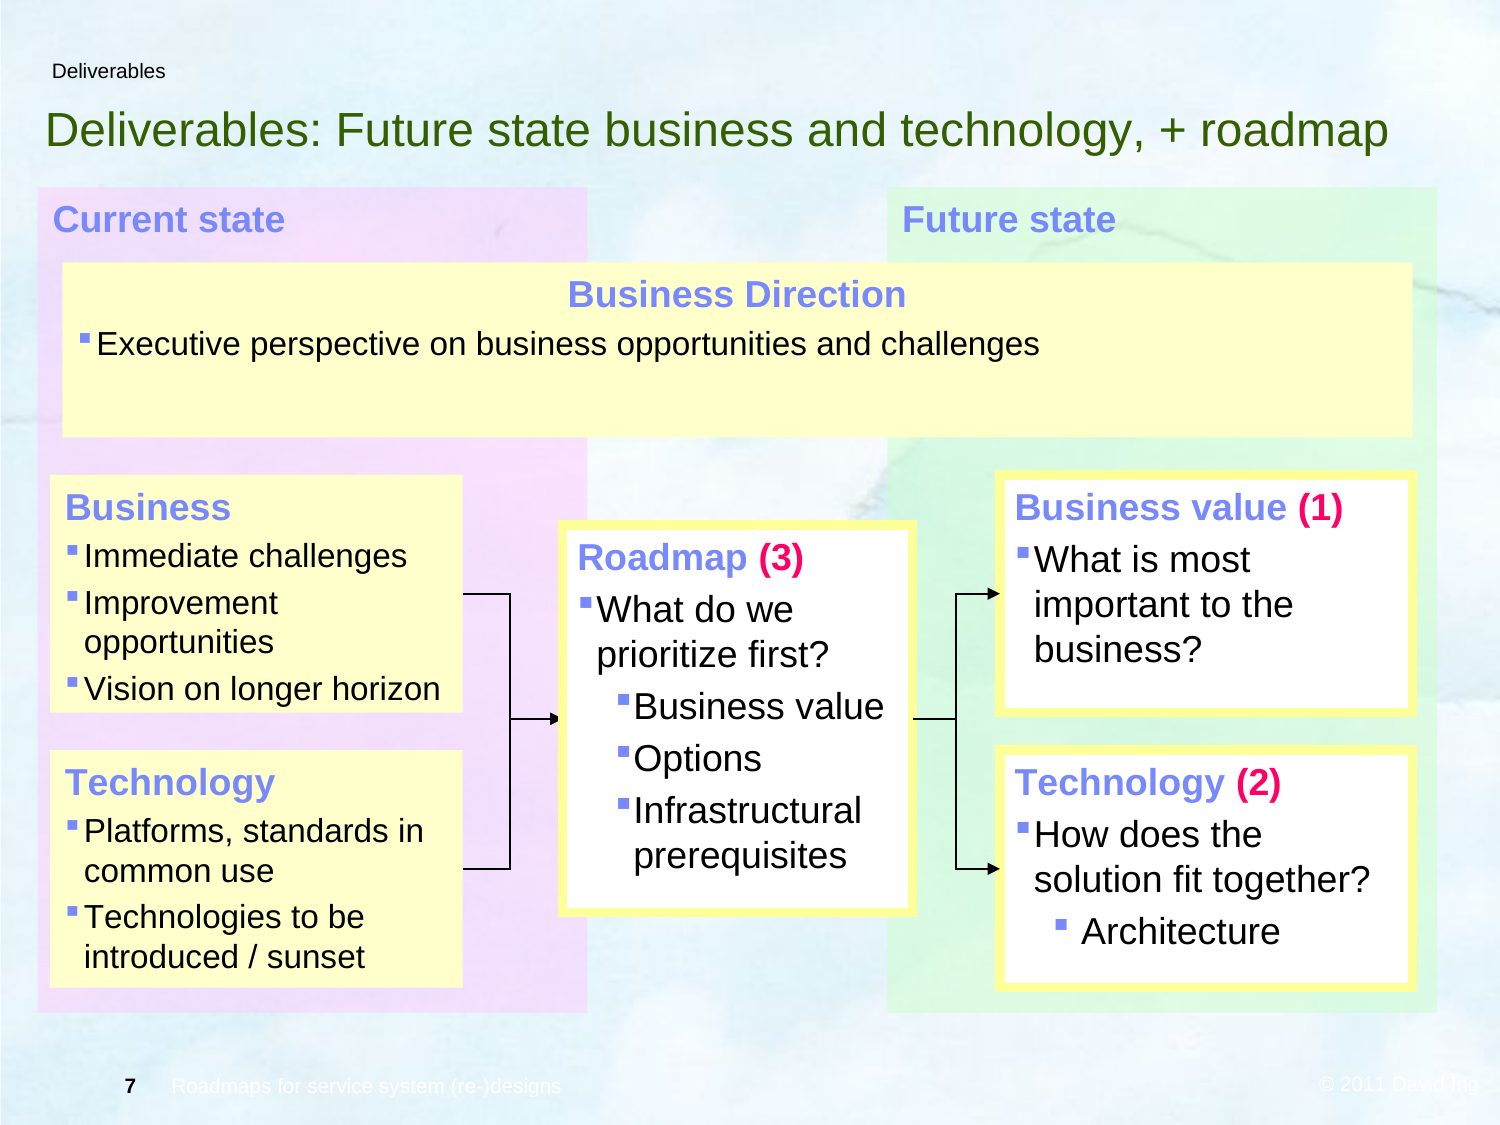

Deliverables
# Deliverables: Future state business and technology, + roadmap
Current state
Future state
Business Direction
Executive perspective on business opportunities and challenges
Business
Immediate challenges
Improvement opportunities
Vision on longer horizon
Business value (1)
What is most important to the business?
Roadmap (3)
What do we
prioritize first?
Business value
Options
Infrastructural prerequisites
Technology
Platforms, standards in common use
Technologies to be introduced / sunset
Technology (2)
How does the solution fit together?
Architecture
7
Roadmaps for service system (re-)designs